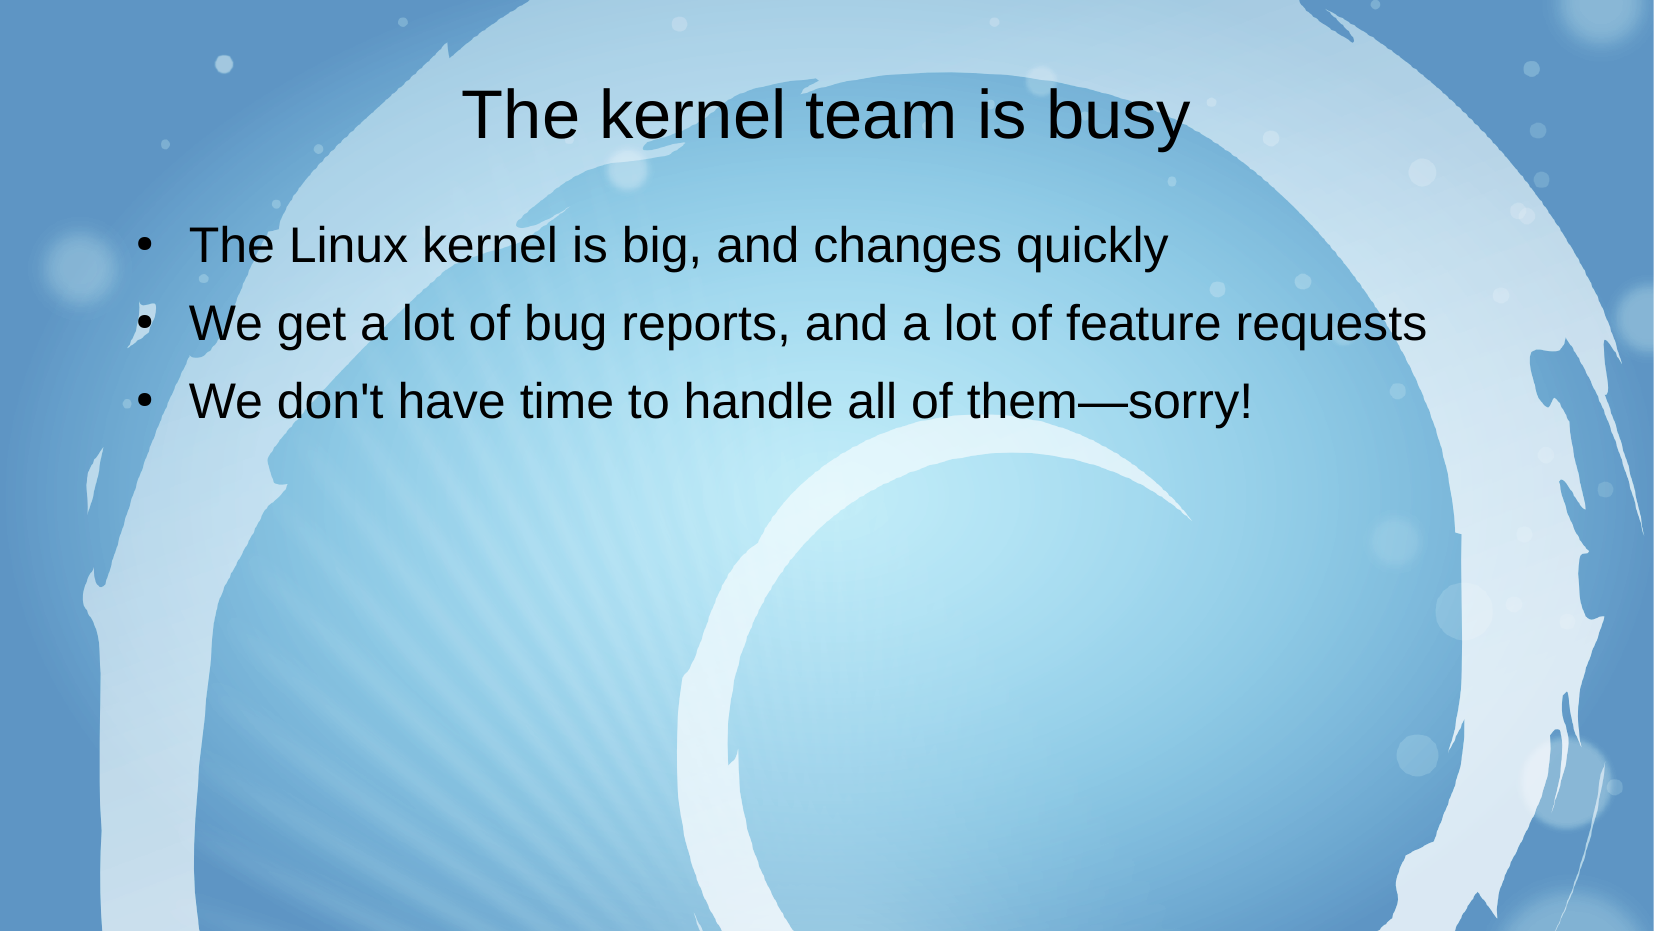

# The kernel team is busy
The Linux kernel is big, and changes quickly
We get a lot of bug reports, and a lot of feature requests
We don't have time to handle all of them—sorry!